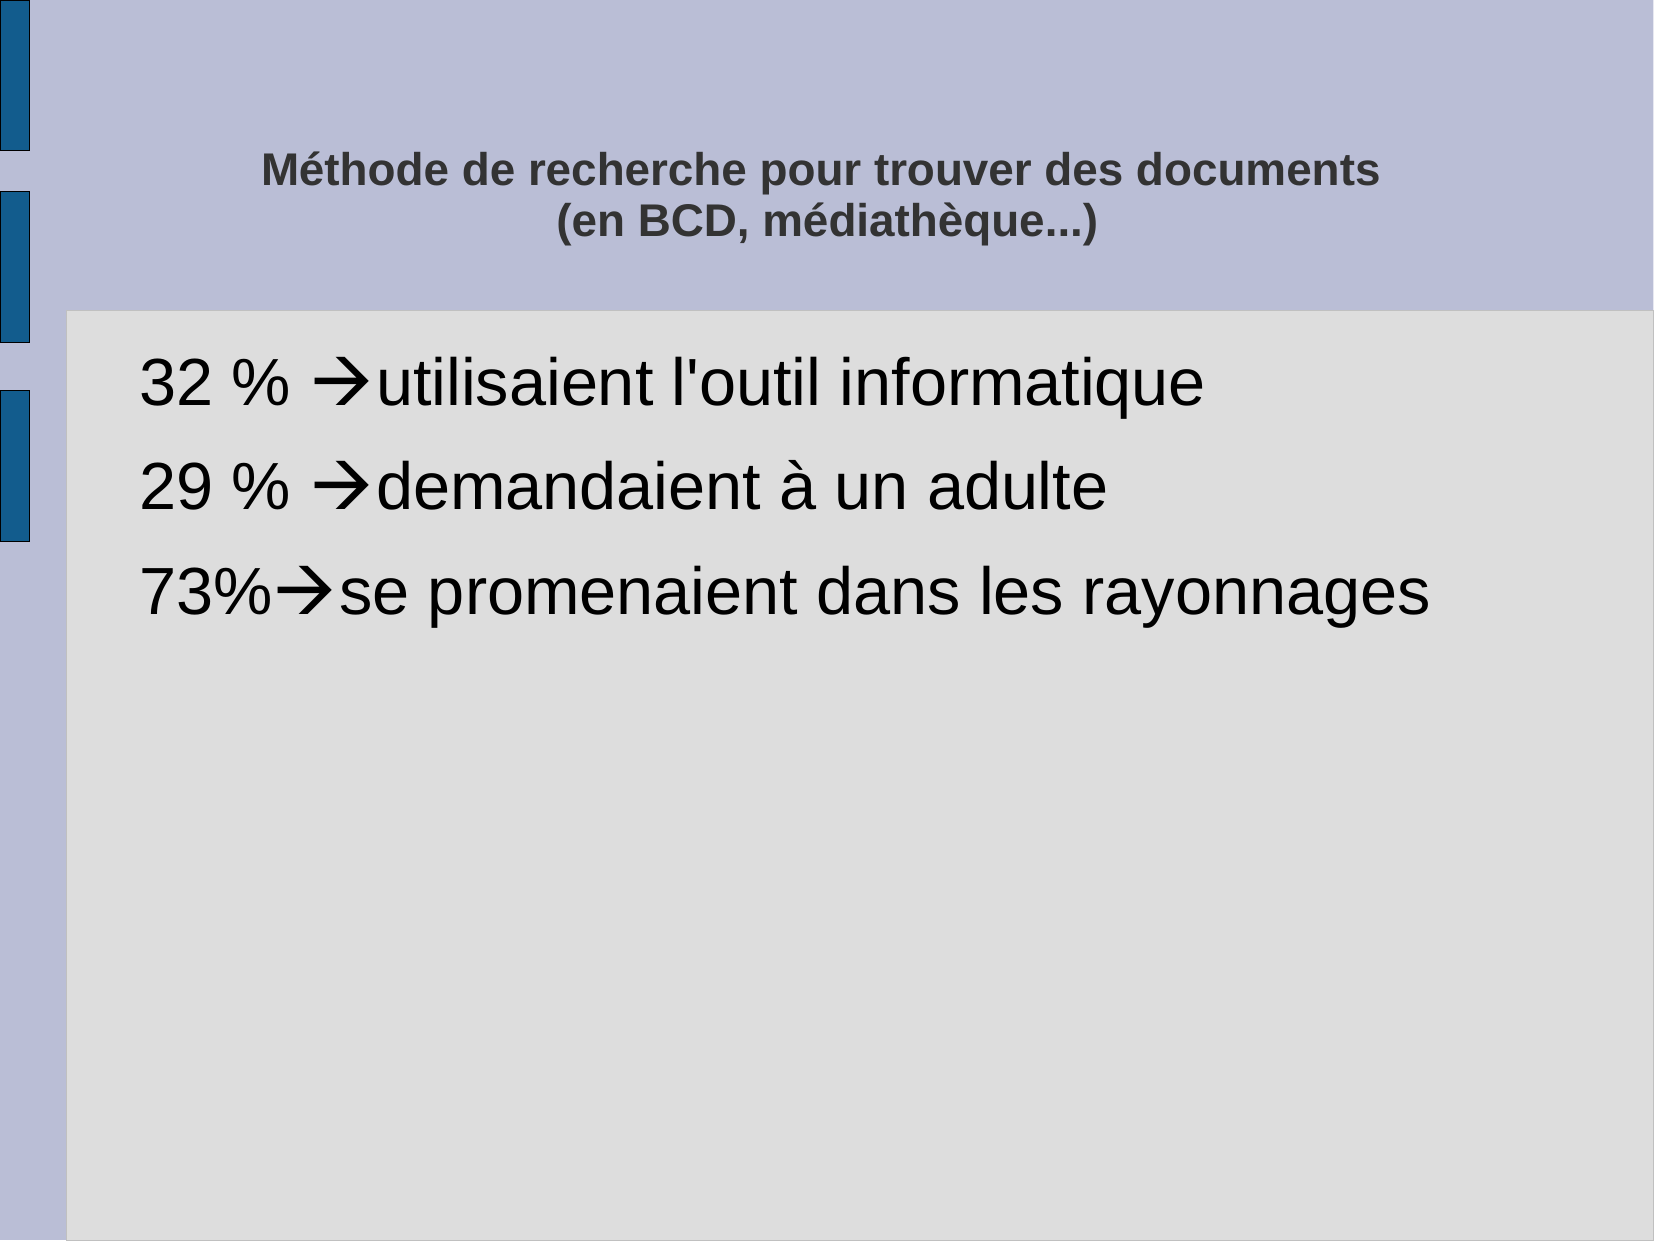

# Méthode de recherche pour trouver des documents (en BCD, médiathèque...)
32 % utilisaient l'outil informatique
29 % demandaient à un adulte
73%se promenaient dans les rayonnages